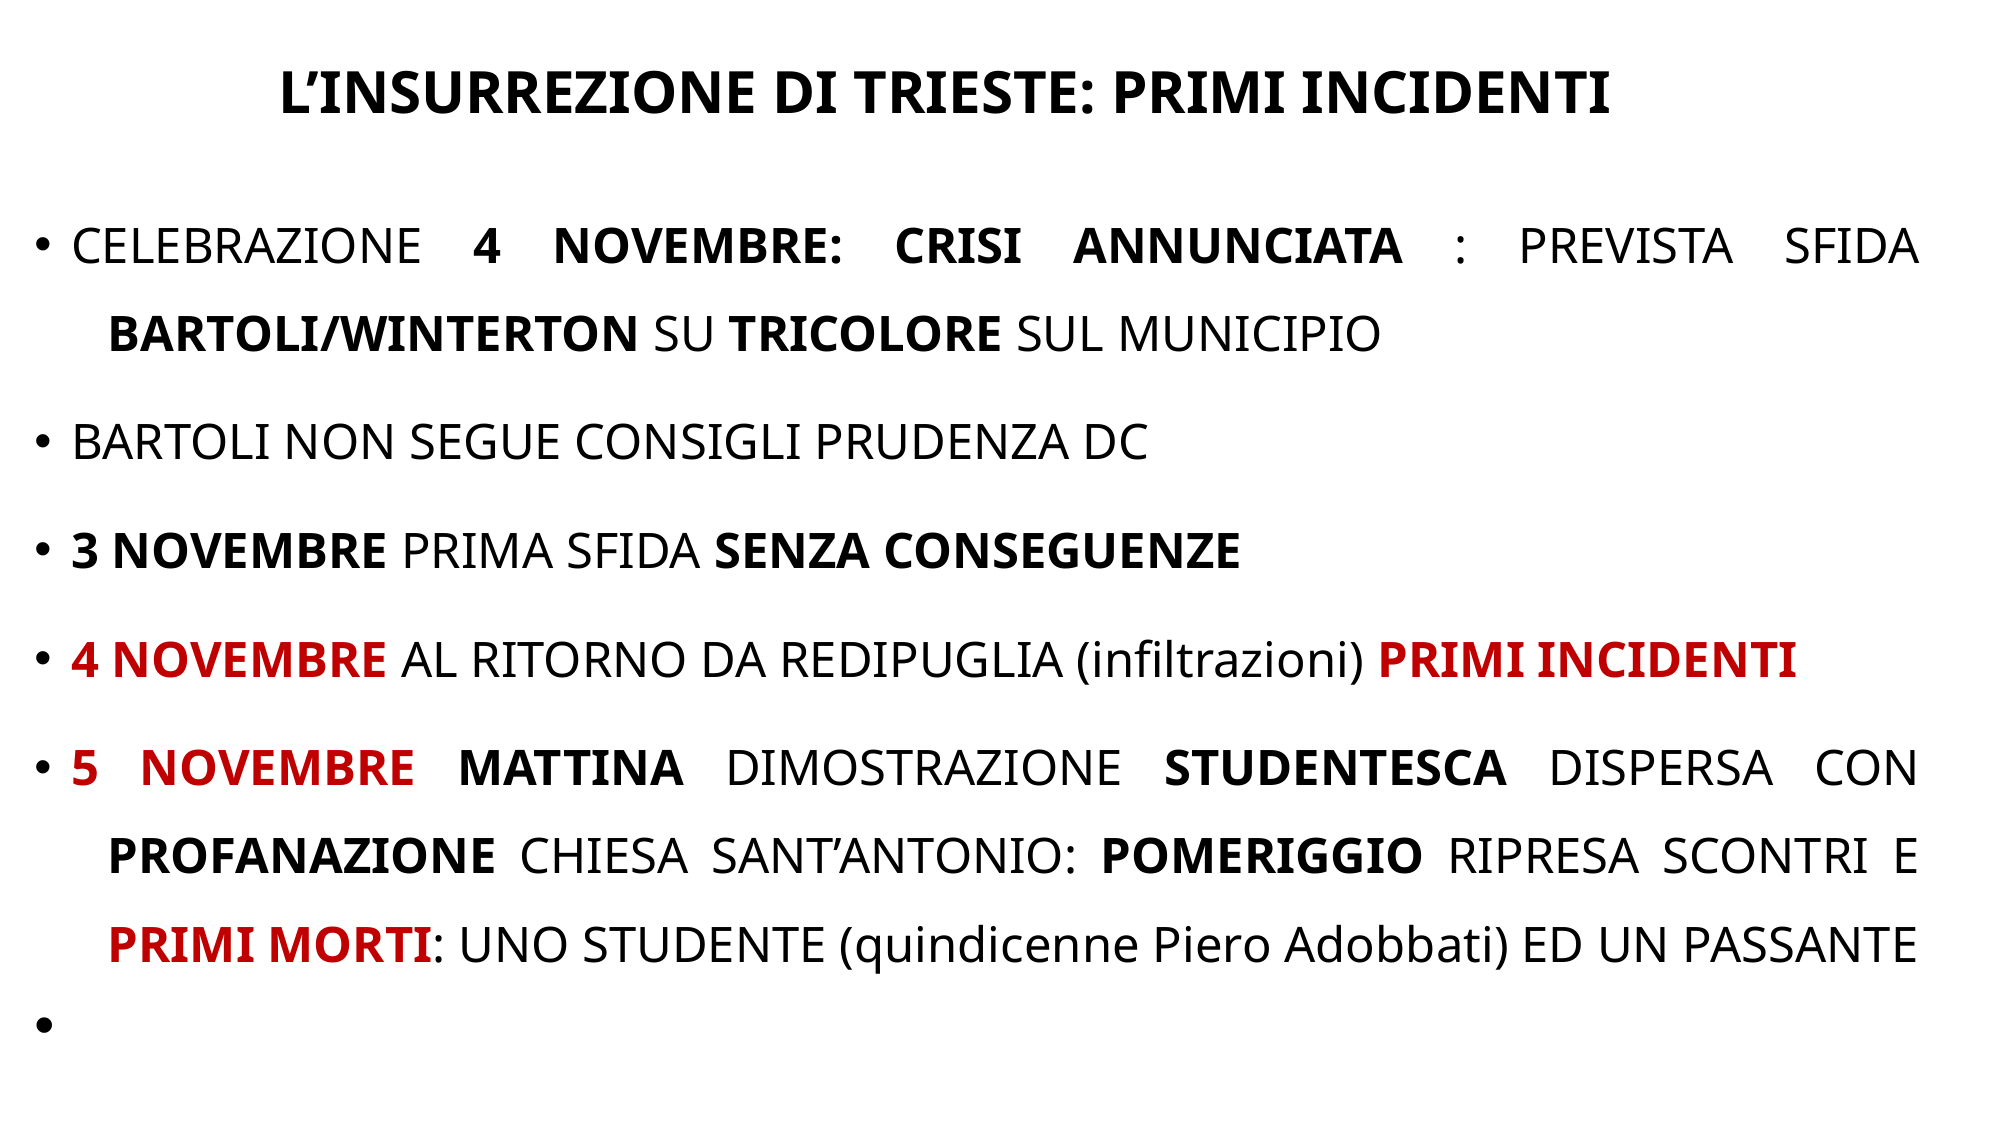

# L’INSURREZIONE DI TRIESTE: PRIMI INCIDENTI
CELEBRAZIONE 4 NOVEMBRE: CRISI ANNUNCIATA : PREVISTA SFIDA BARTOLI/WINTERTON SU TRICOLORE SUL MUNICIPIO
BARTOLI NON SEGUE CONSIGLI PRUDENZA DC
3 NOVEMBRE PRIMA SFIDA SENZA CONSEGUENZE
4 NOVEMBRE AL RITORNO DA REDIPUGLIA (infiltrazioni) PRIMI INCIDENTI
5 NOVEMBRE MATTINA DIMOSTRAZIONE STUDENTESCA DISPERSA CON PROFANAZIONE CHIESA SANT’ANTONIO: POMERIGGIO RIPRESA SCONTRI E PRIMI MORTI: UNO STUDENTE (quindicenne Piero Adobbati) ED UN PASSANTE